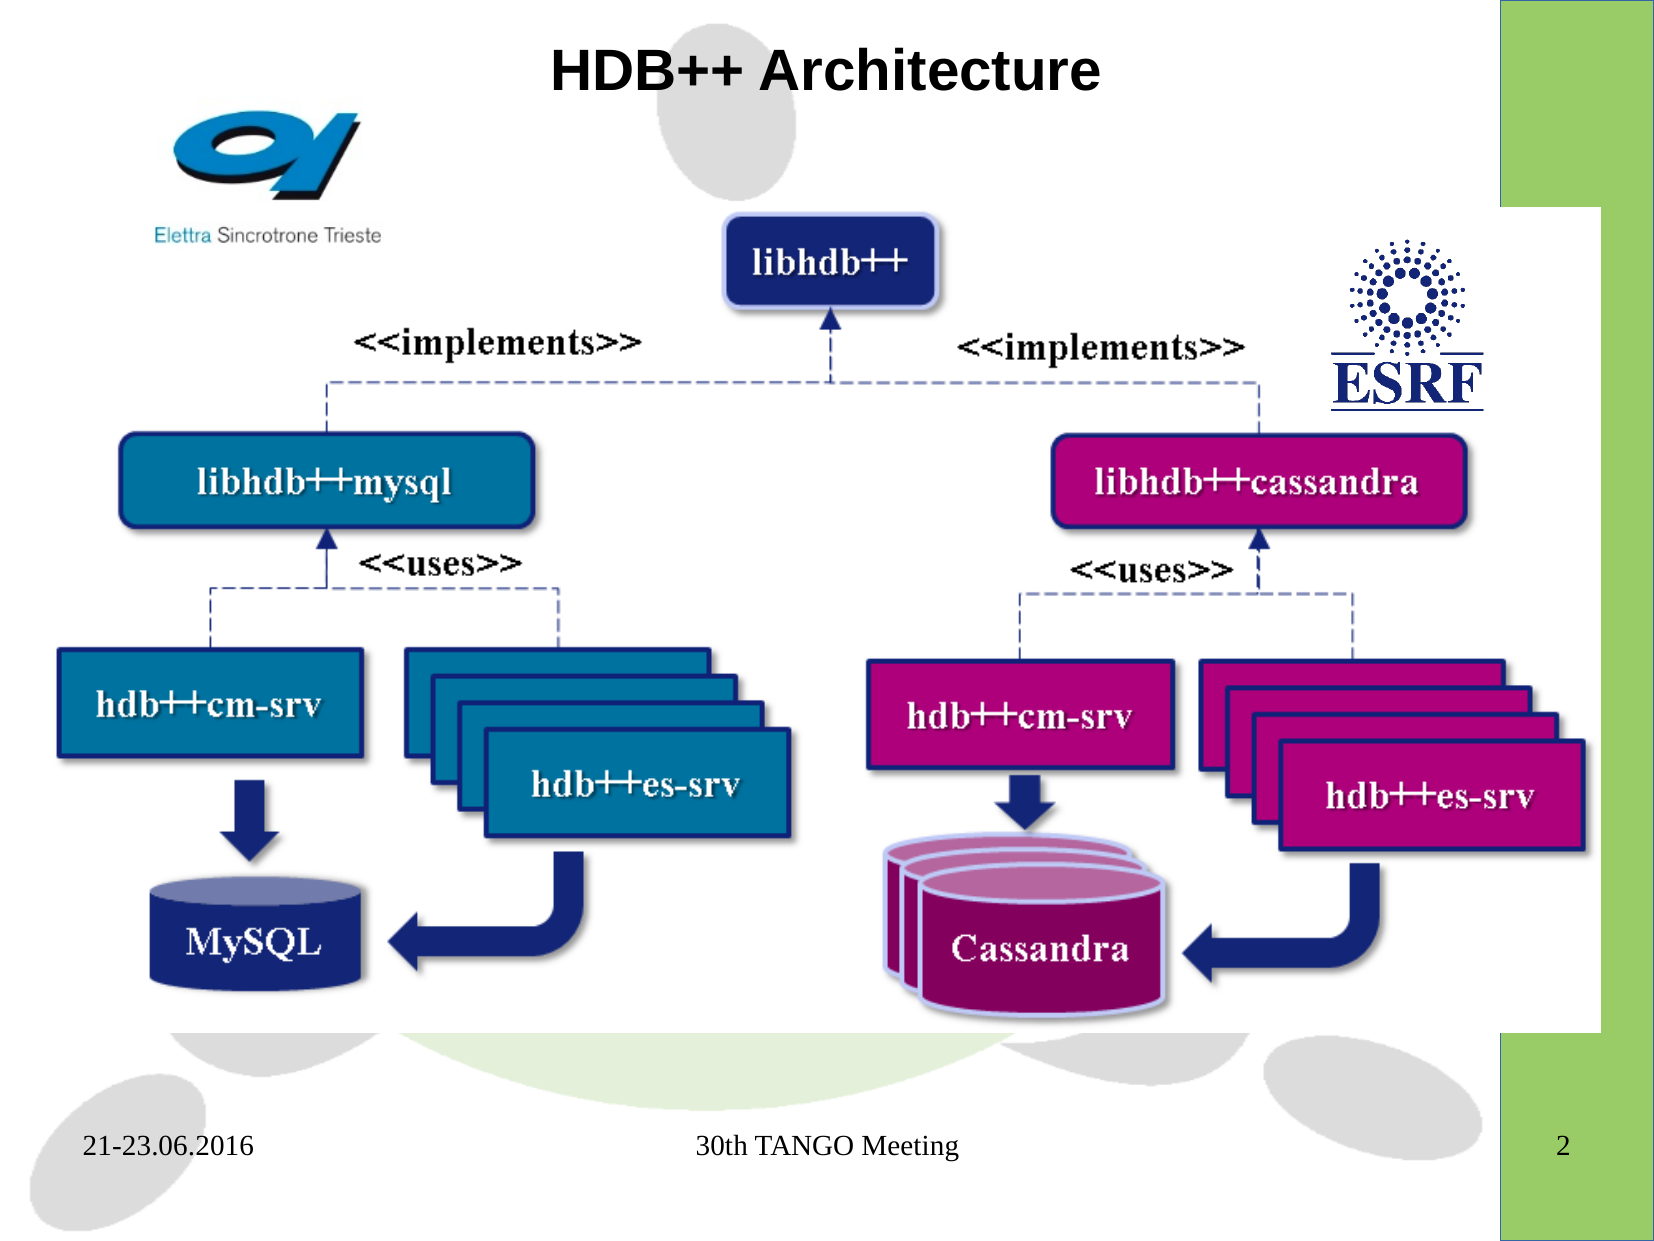

HDB++ Architecture
#
21-23.06.2016
30th TANGO Meeting
2